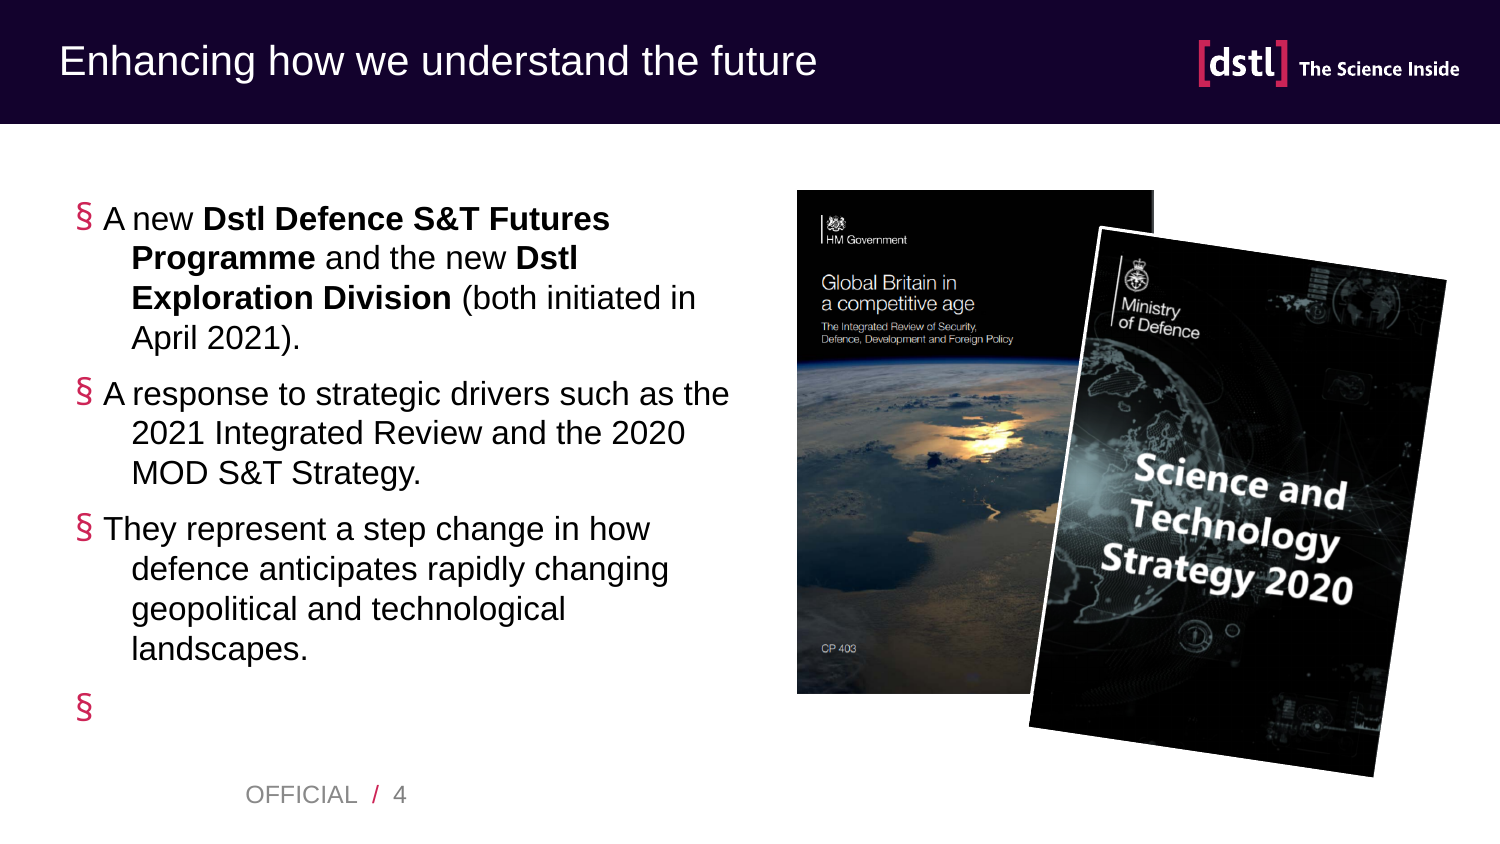

Enhancing how we understand the future
# A new Dstl Defence S&T Futures Programme and the new Dstl Exploration Division (both initiated in April 2021).
A response to strategic drivers such as the 2021 Integrated Review and the 2020 MOD S&T Strategy.
They represent a step change in how defence anticipates rapidly changing geopolitical and technological landscapes.
OFFICIAL /